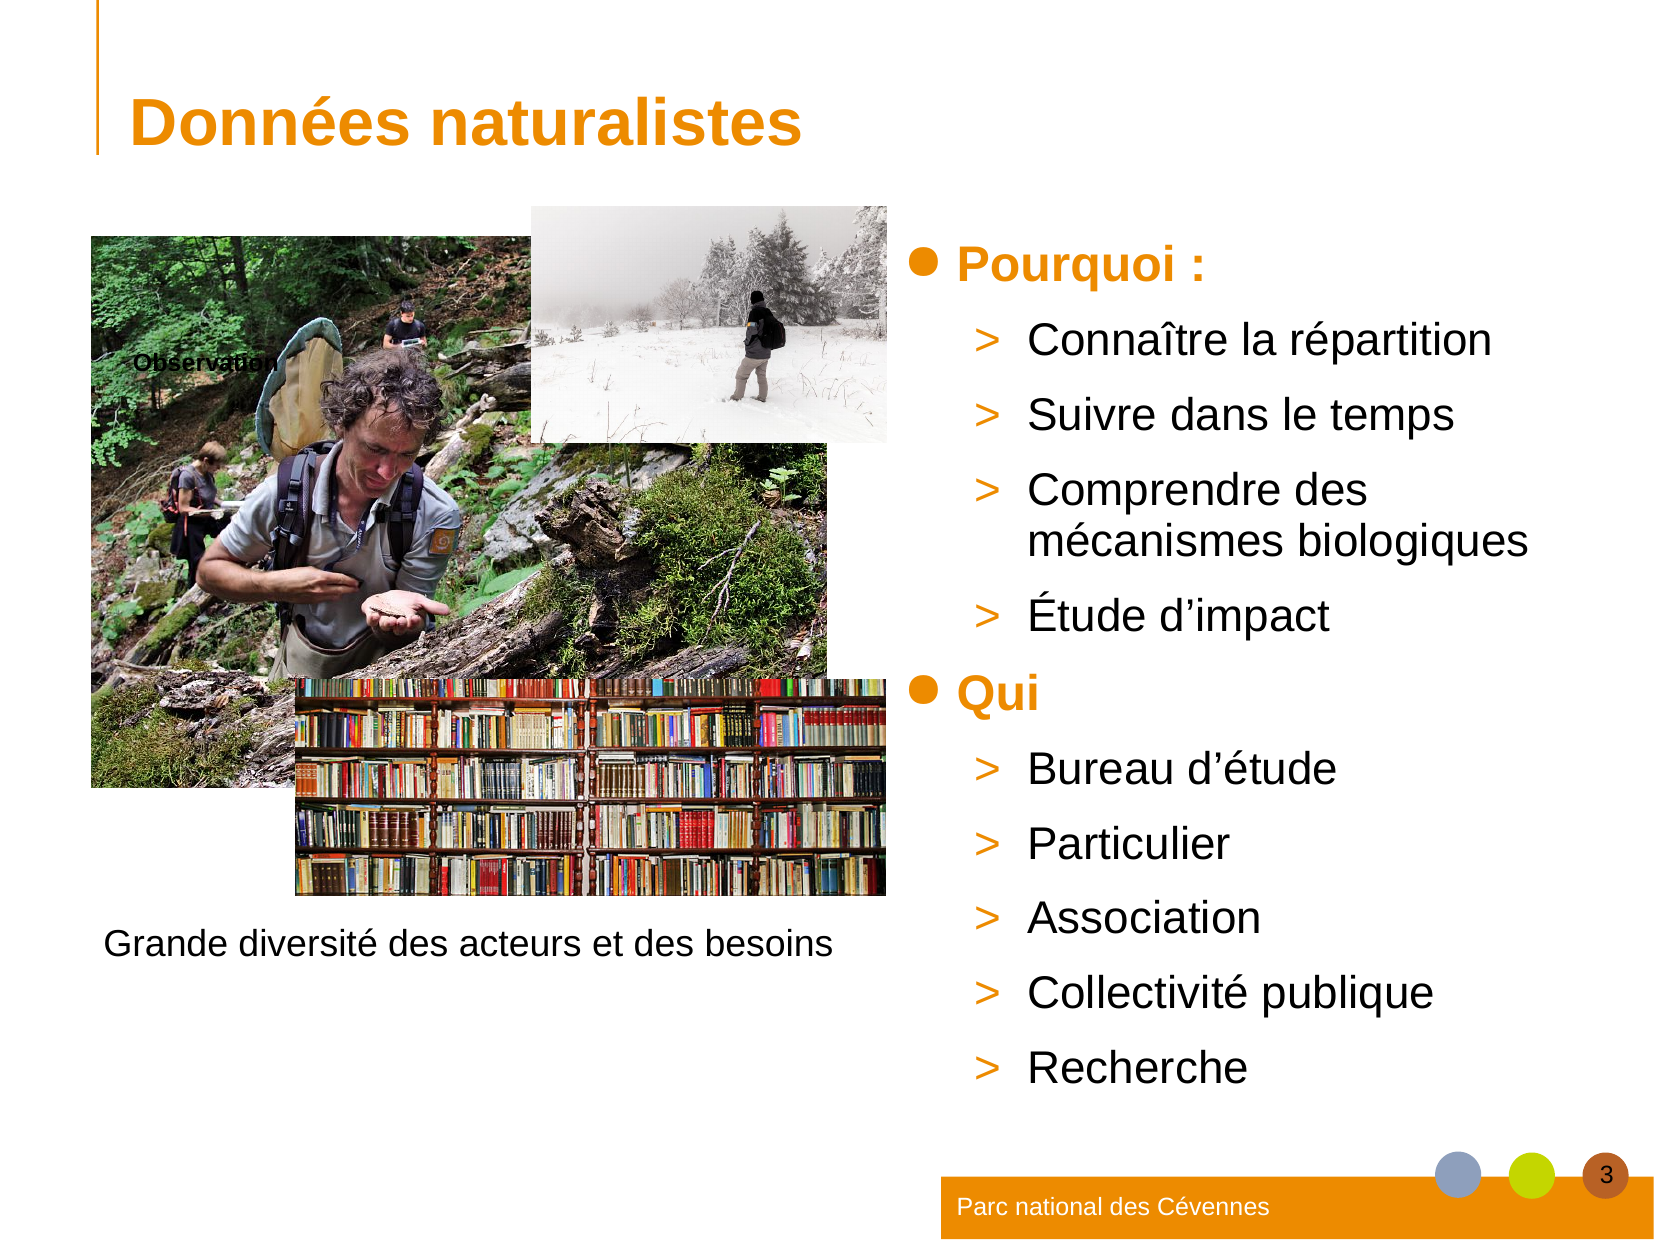

# Données naturalistes
Pourquoi :
Connaître la répartition
Suivre dans le temps
Comprendre des mécanismes biologiques
Étude d’impact
Qui
Bureau d’étude
Particulier
Association
Collectivité publique
Recherche
Observation
Grande diversité des acteurs et des besoins